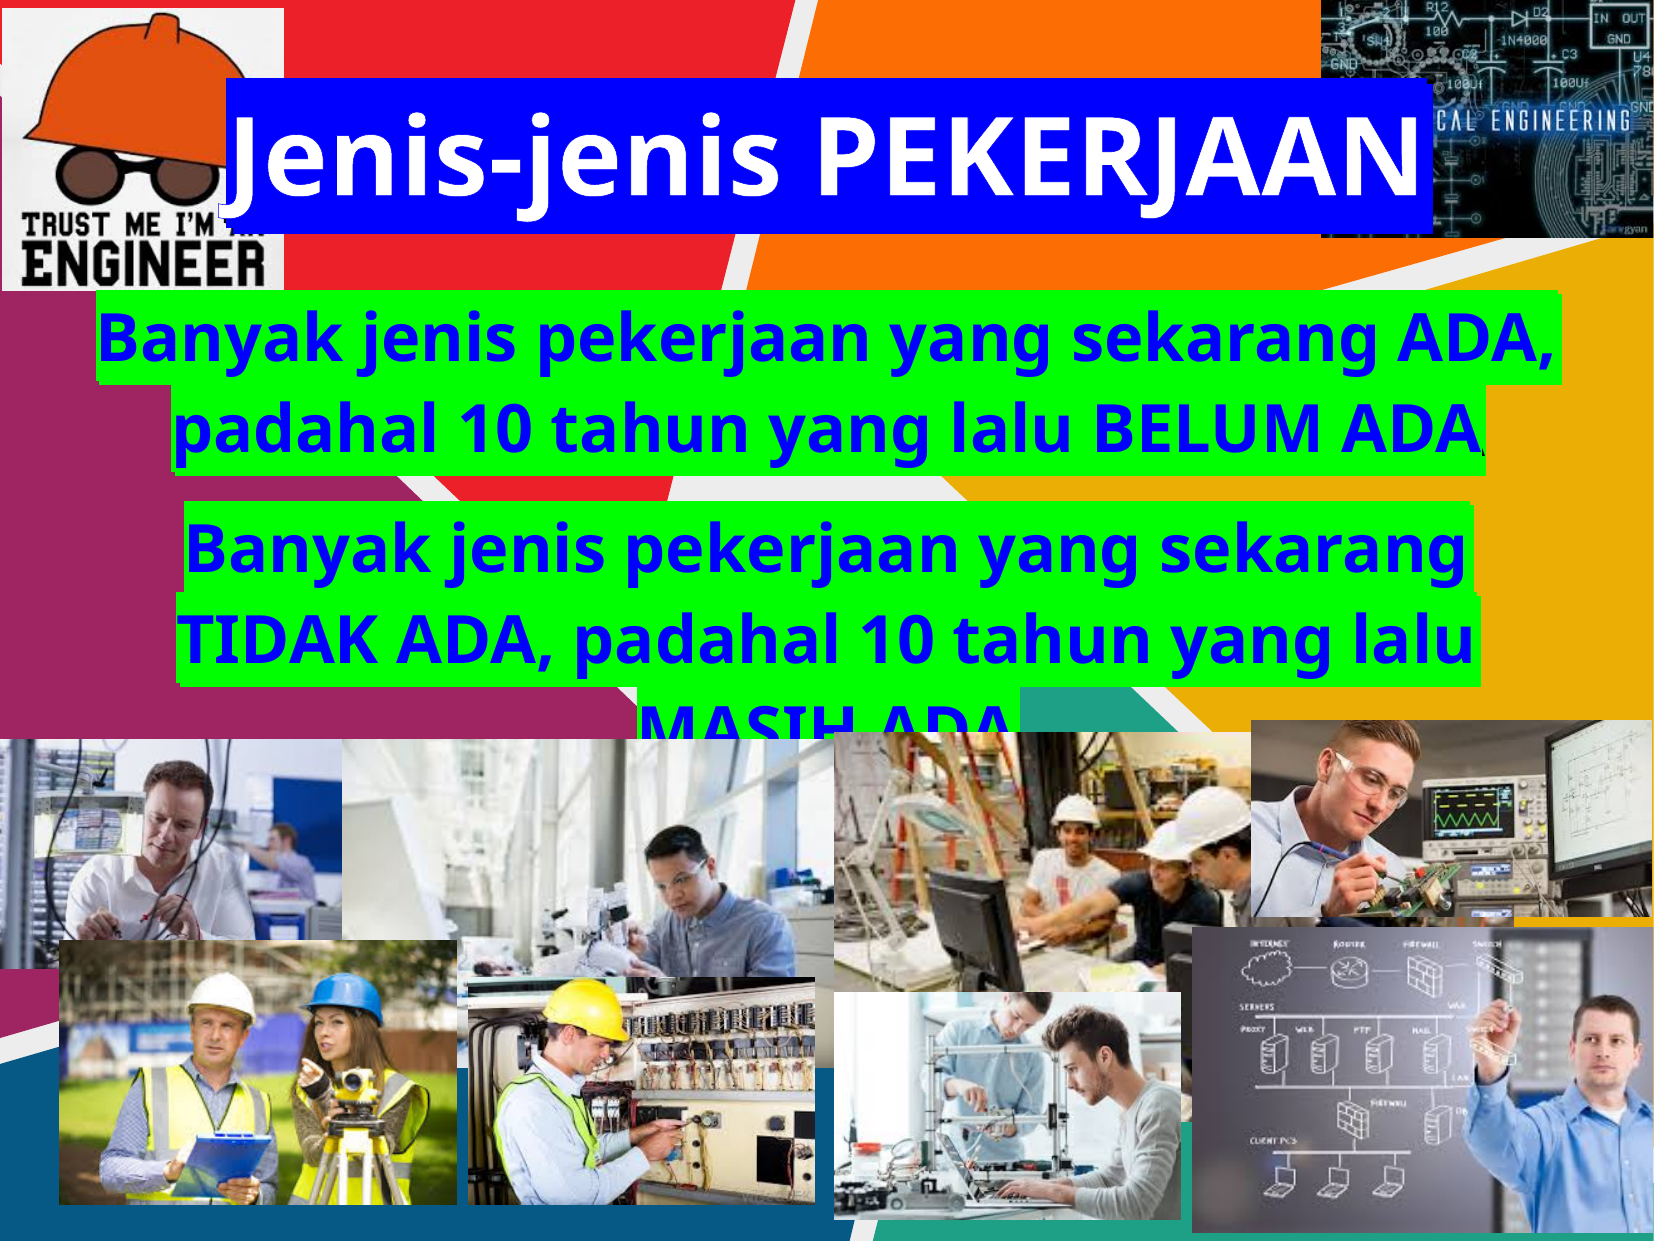

# Jenis-jenis PEKERJAAN
Banyak jenis pekerjaan yang sekarang ADA, padahal 10 tahun yang lalu BELUM ADA
Banyak jenis pekerjaan yang sekarang TIDAK ADA, padahal 10 tahun yang lalu MASIH ADA
Bagaimana 10 tahun yang AKAN DATANG?